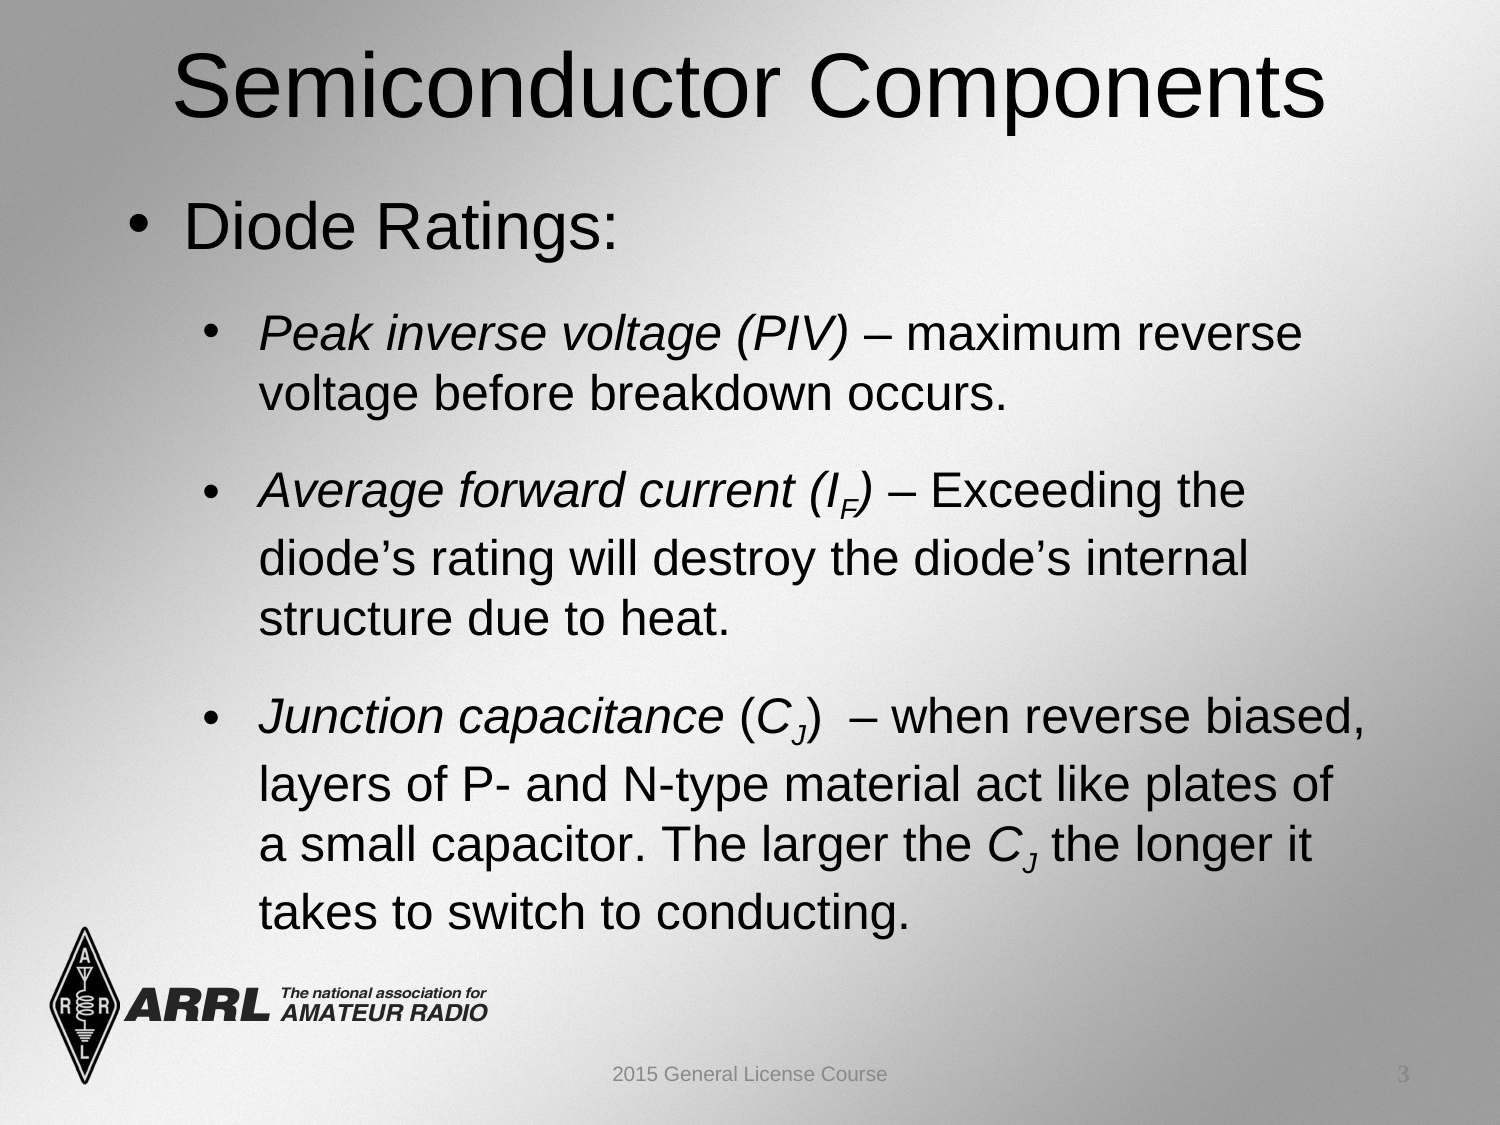

Semiconductor Components
Diode Ratings:
Peak inverse voltage (PIV) – maximum reverse voltage before breakdown occurs.
Average forward current (IF) – Exceeding the diode’s rating will destroy the diode’s internal structure due to heat.
Junction capacitance (CJ) – when reverse biased, layers of P- and N-type material act like plates of a small capacitor. The larger the CJ the longer it takes to switch to conducting.
2015 General License Course